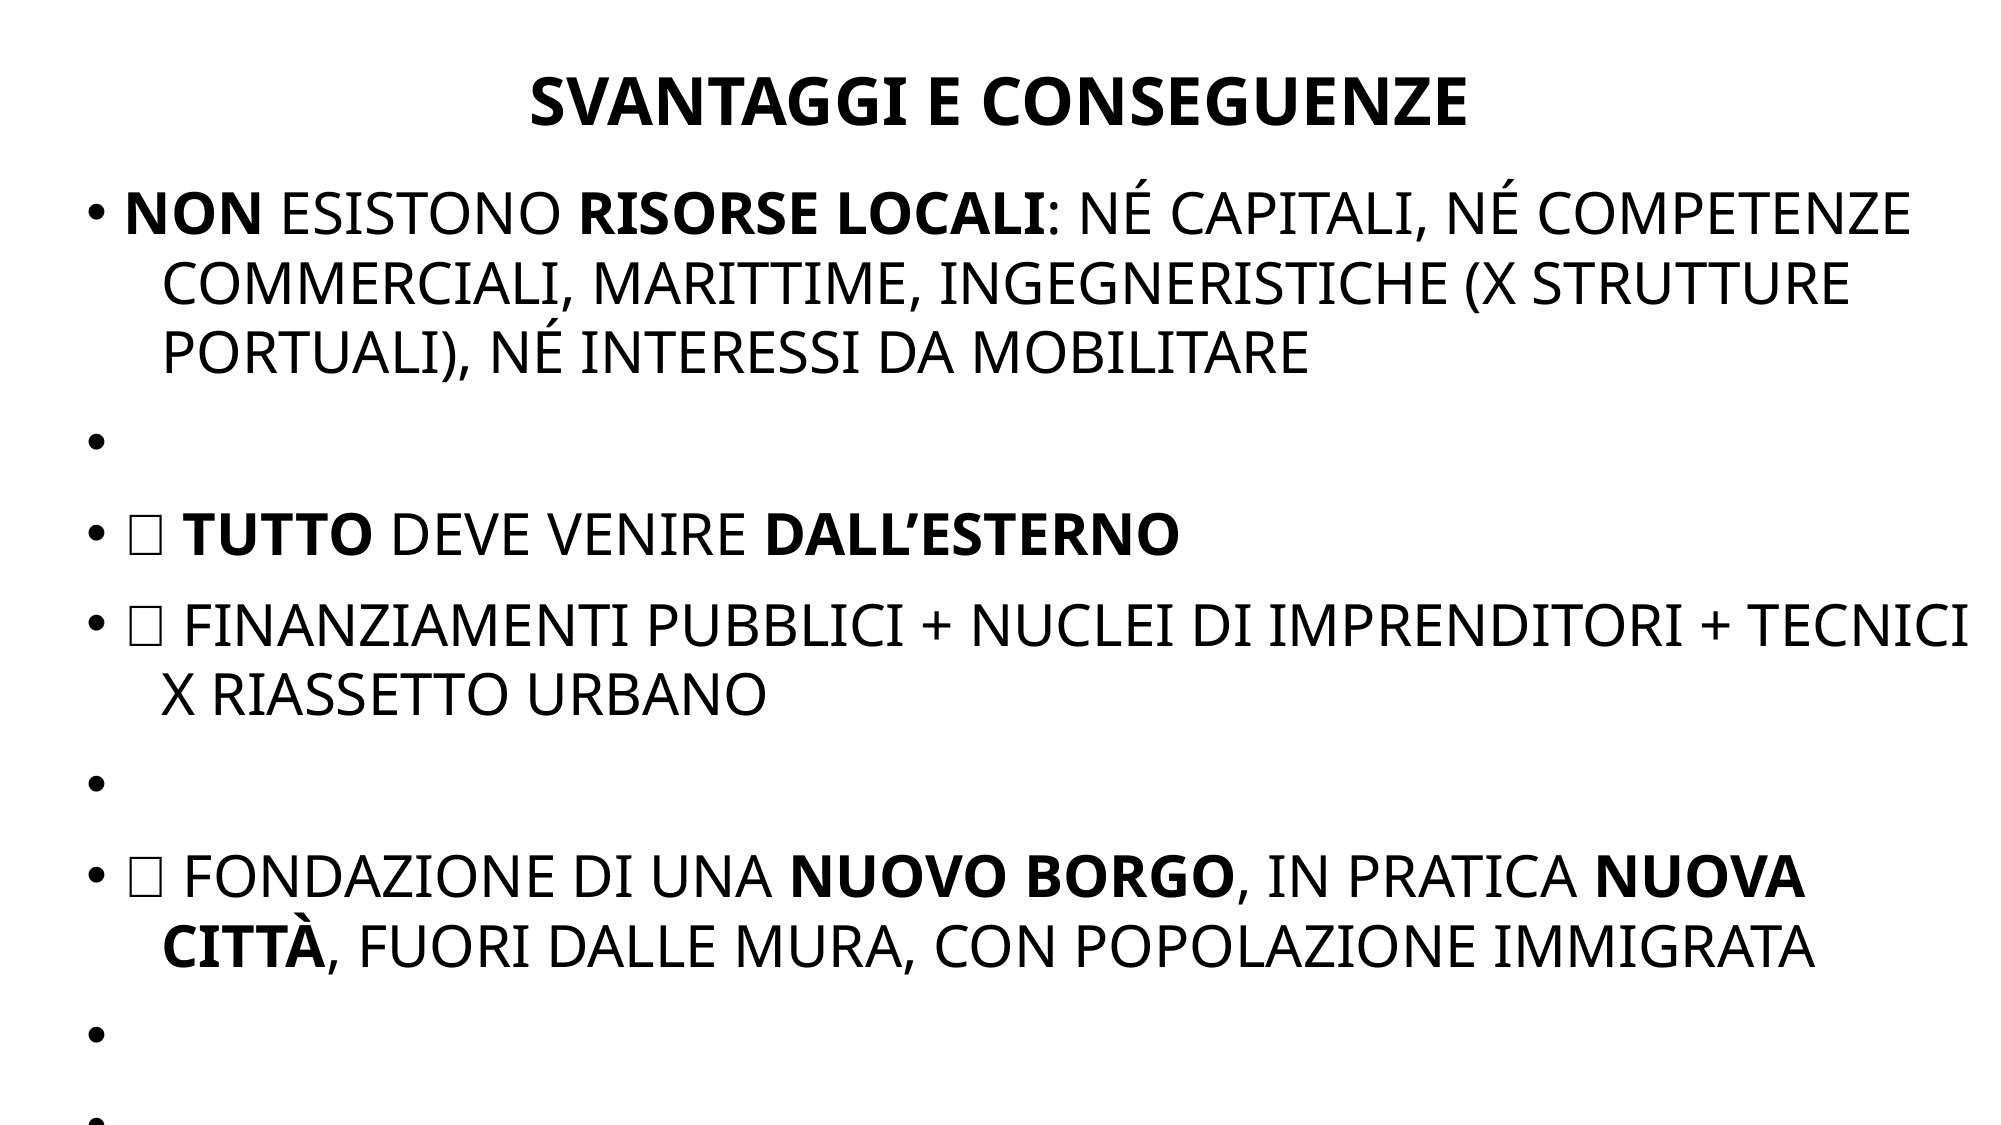

# SVANTAGGI E CONSEGUENZE
NON ESISTONO RISORSE LOCALI: NÉ CAPITALI, NÉ COMPETENZE COMMERCIALI, MARITTIME, INGEGNERISTICHE (X STRUTTURE PORTUALI), NÉ INTERESSI DA MOBILITARE
 TUTTO DEVE VENIRE DALL’ESTERNO
 FINANZIAMENTI PUBBLICI + NUCLEI DI IMPRENDITORI + TECNICI X RIASSETTO URBANO
 FONDAZIONE DI UNA NUOVO BORGO, IN PRATICA NUOVA CITTÀ, FUORI DALLE MURA, CON POPOLAZIONE IMMIGRATA